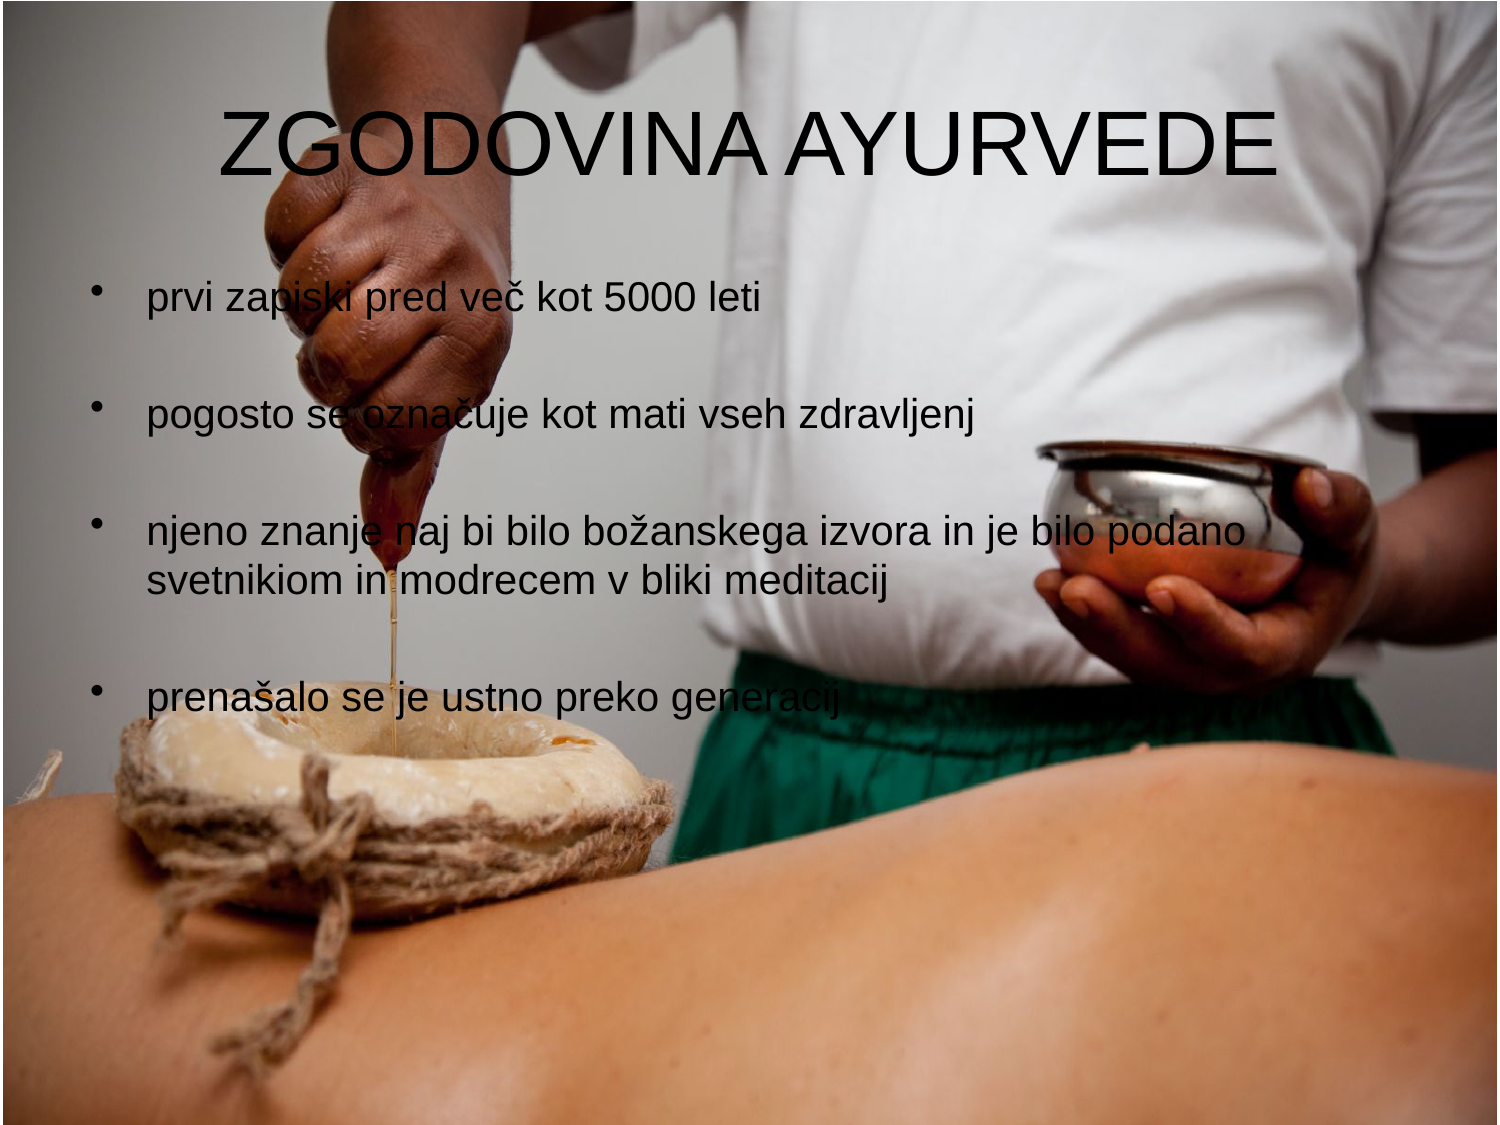

# ZGODOVINA AYURVEDE
prvi zapiski pred več kot 5000 leti
pogosto se označuje kot mati vseh zdravljenj
njeno znanje naj bi bilo božanskega izvora in je bilo podano svetnikiom in modrecem v bliki meditacij
prenašalo se je ustno preko generacij